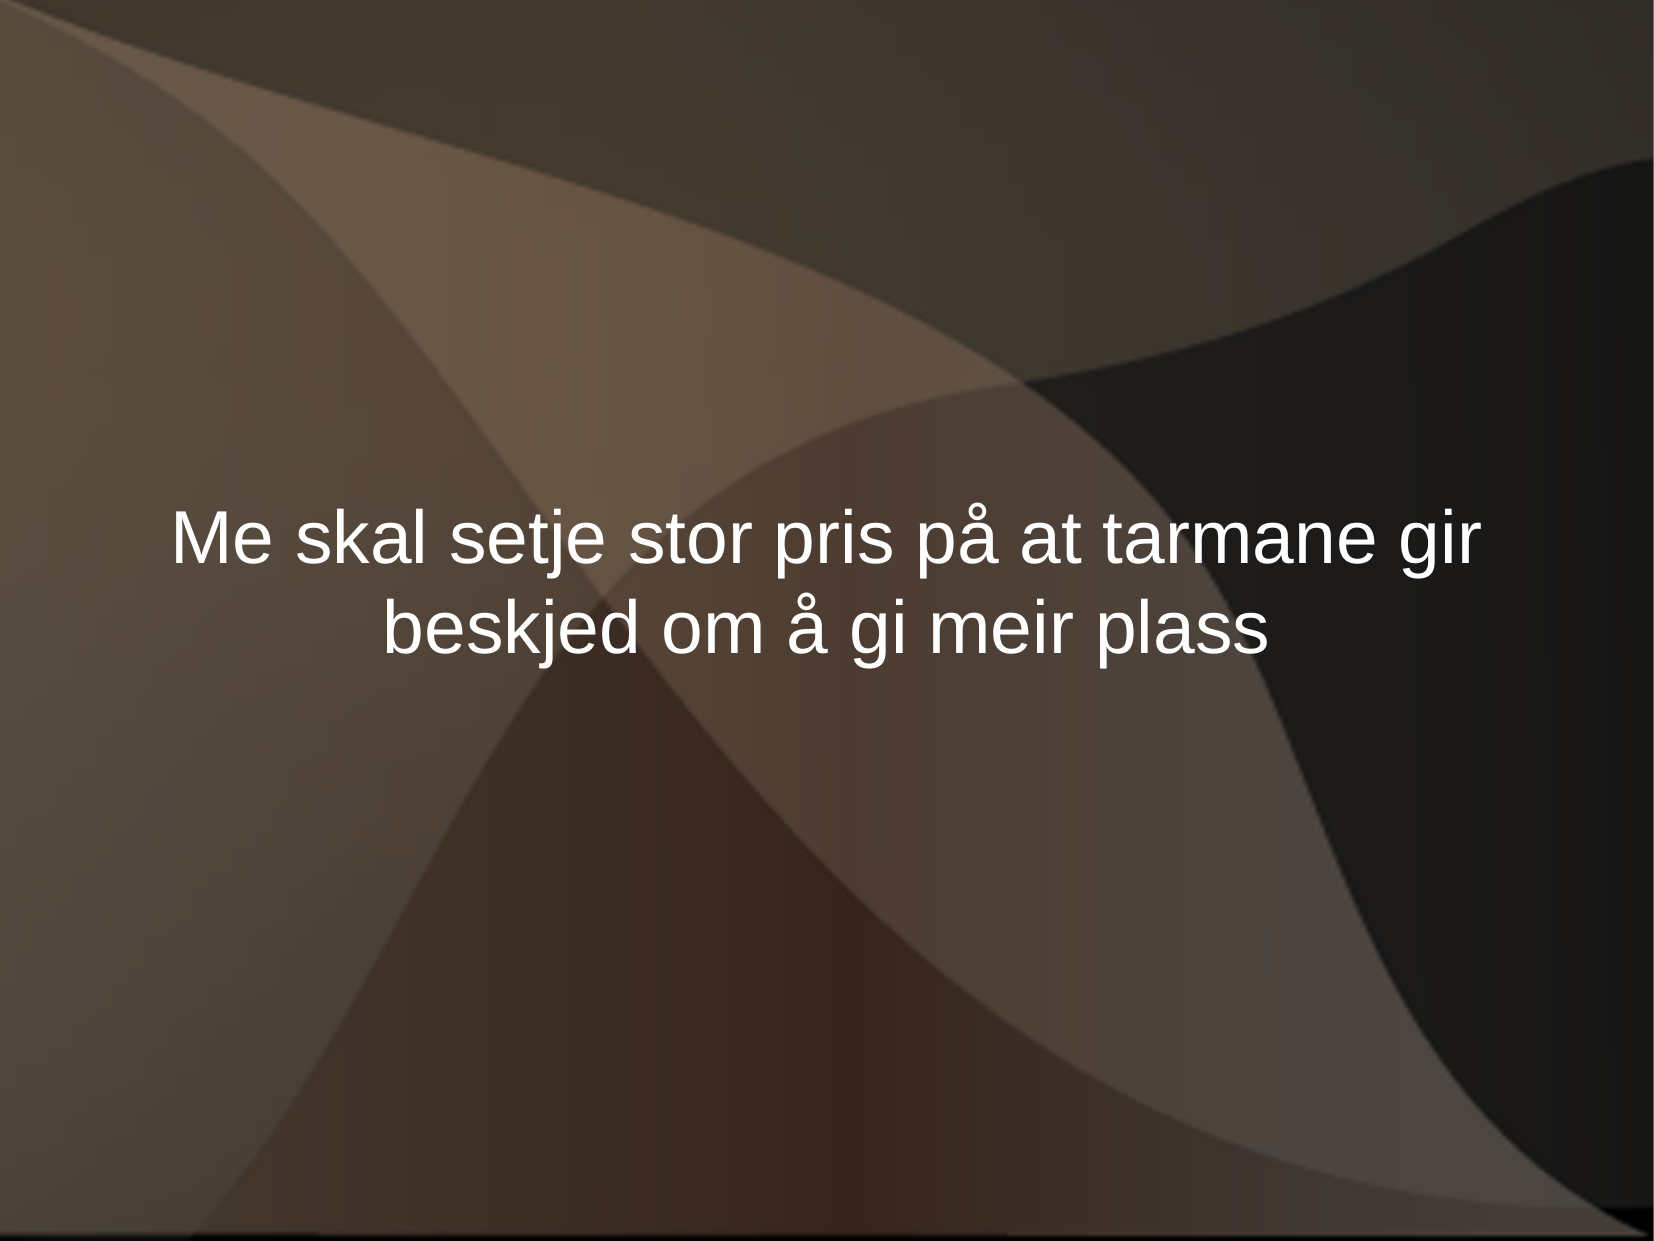

# Me skal setje stor pris på at tarmane gir beskjed om å gi meir plass